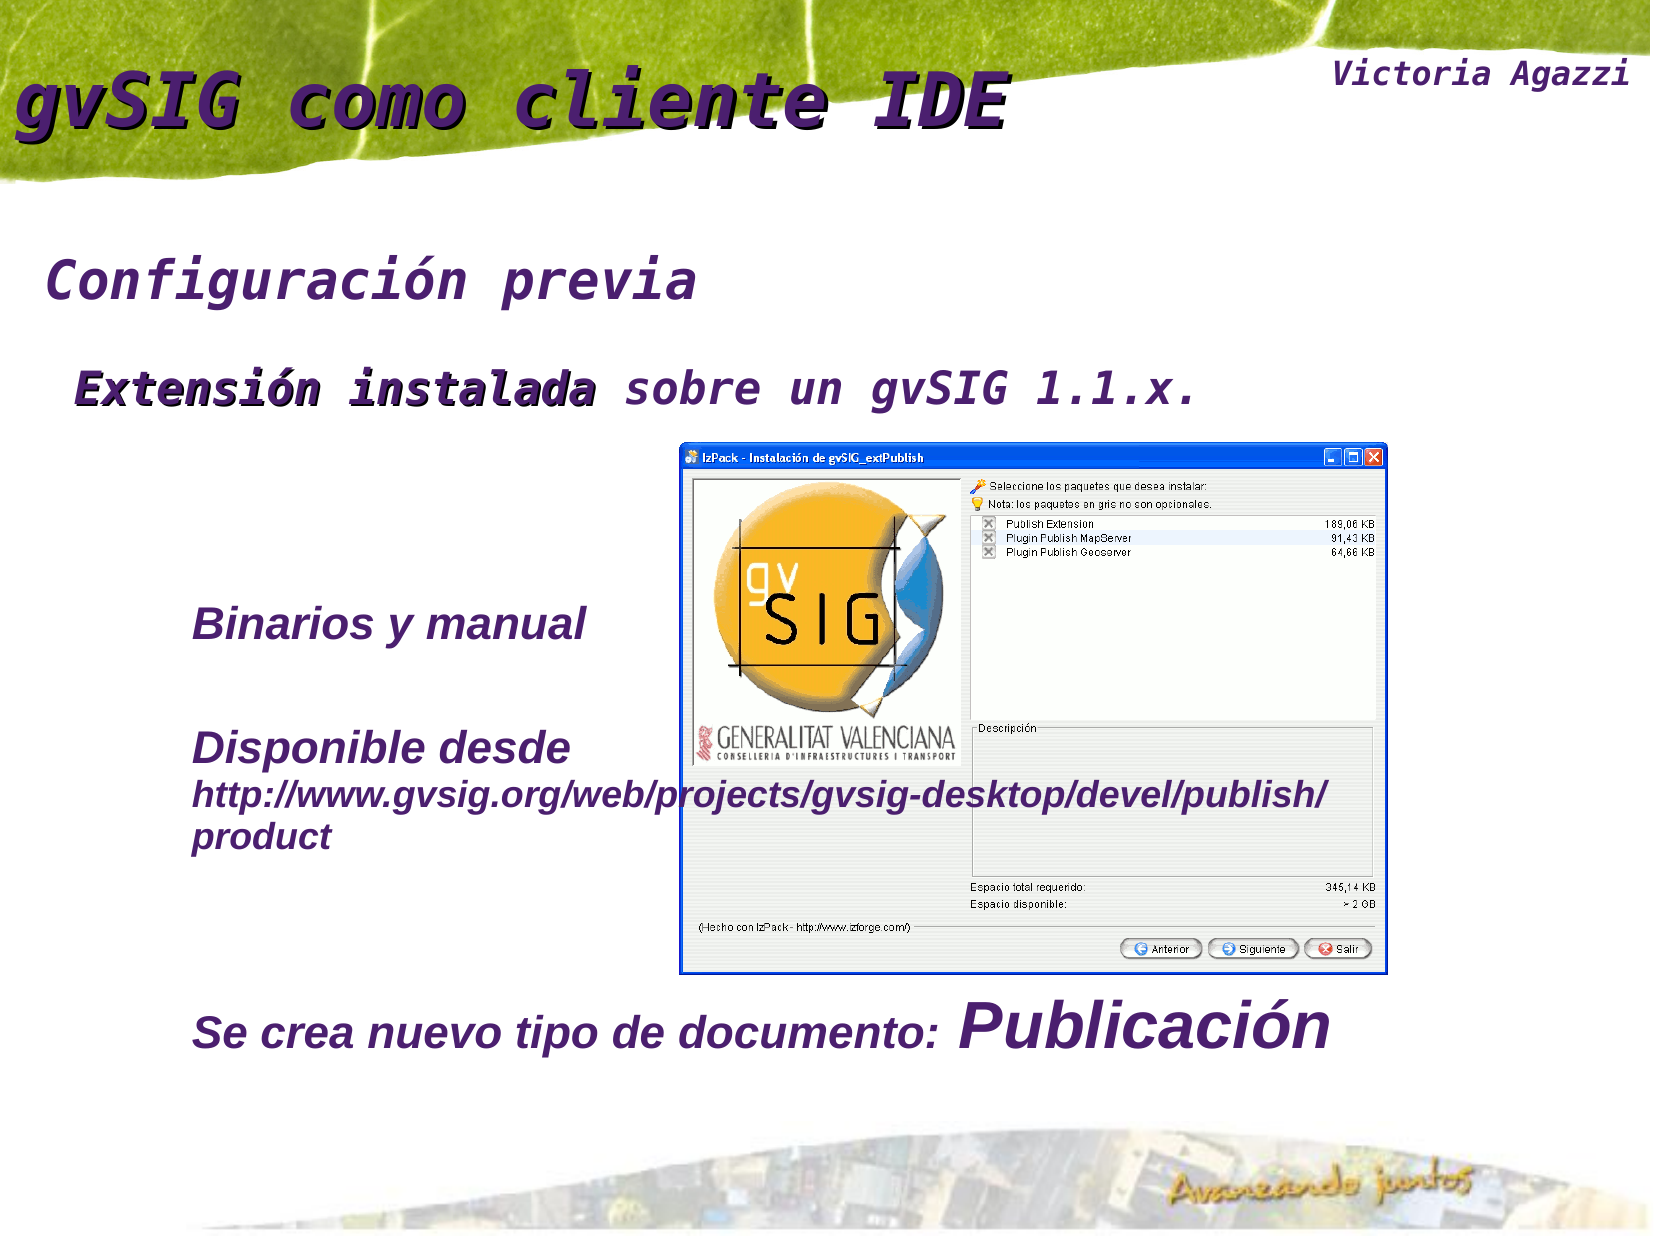

gvSIG como cliente IDE
Victoria Agazzi
Configuración previa
Extensión instalada sobre un gvSIG 1.1.x.
Binarios y manual
Disponible desde
http://www.gvsig.org/web/projects/gvsig-desktop/devel/publish/product
Se crea nuevo tipo de documento: Publicación